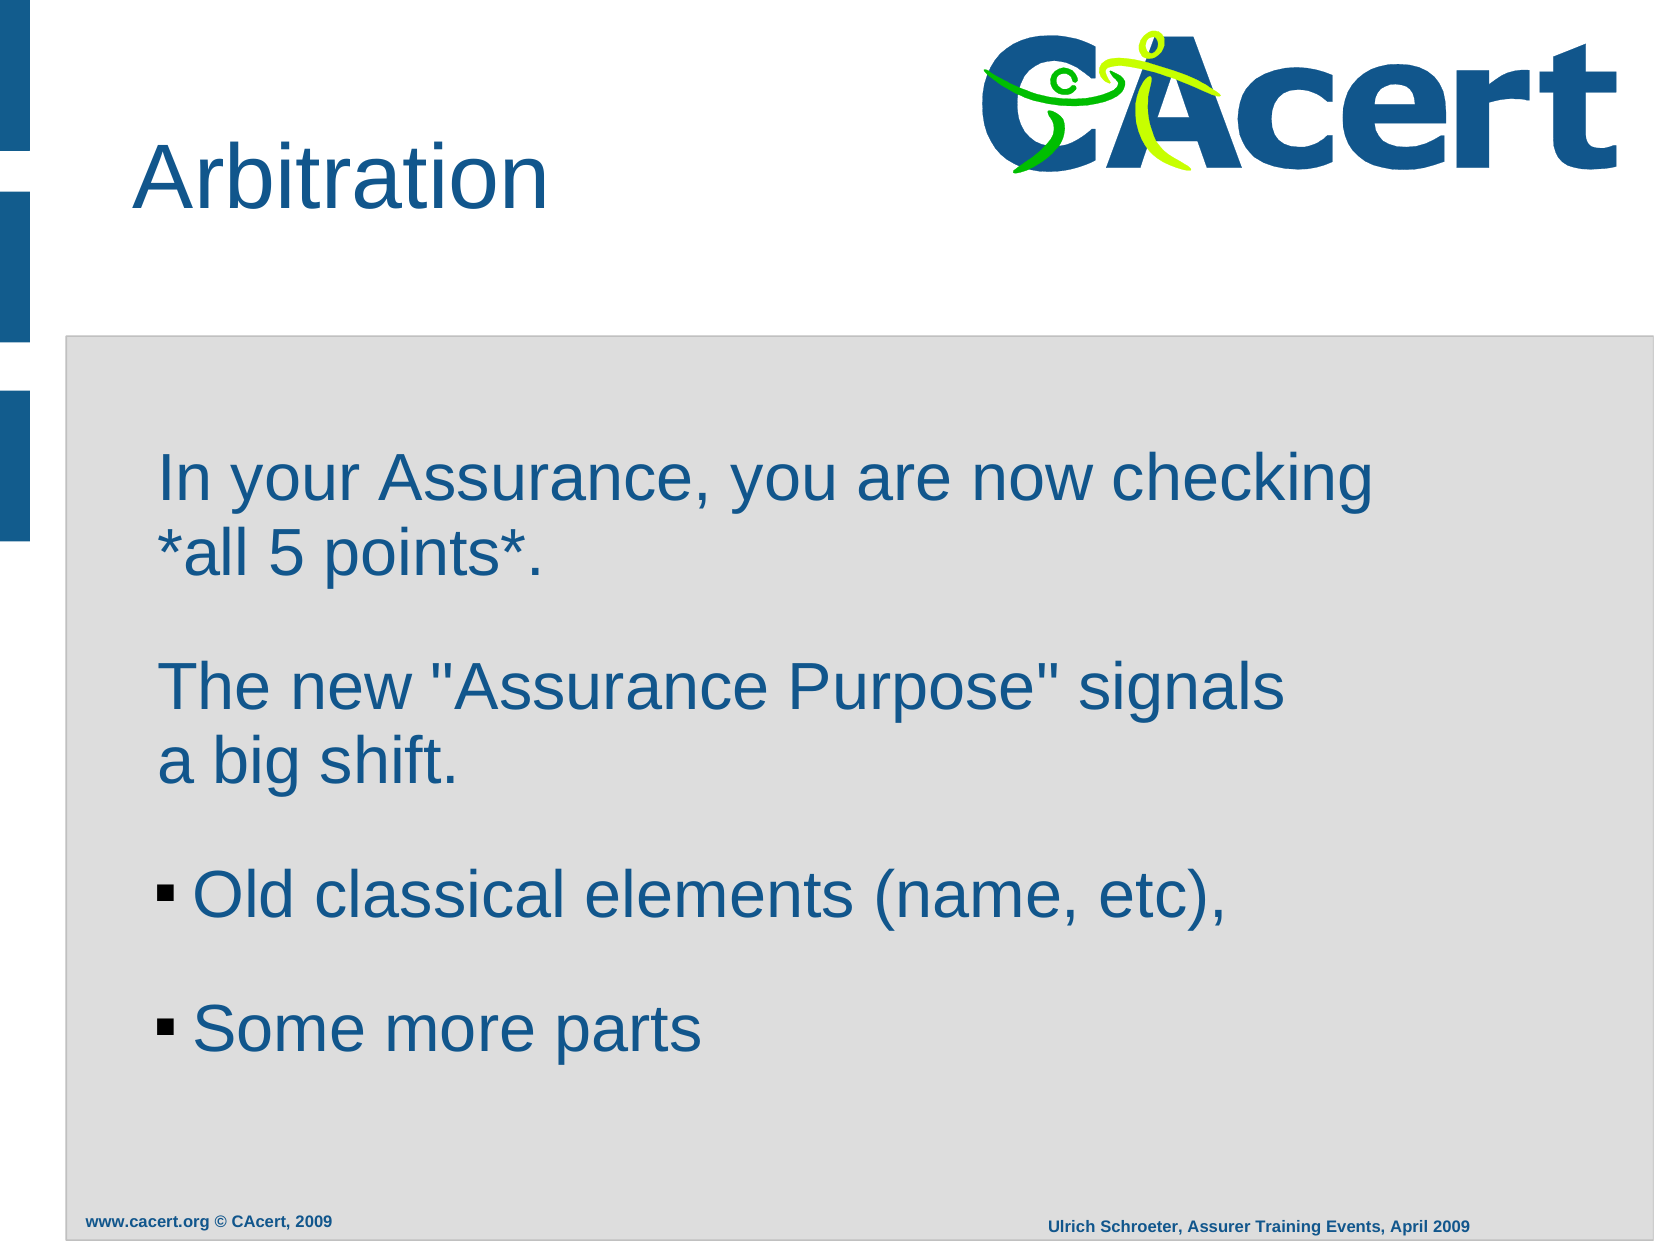

Arbitration
In your Assurance, you are now checking
*all 5 points*.
The new "Assurance Purpose" signals
a big shift.
 Old classical elements (name, etc),
 Some more parts